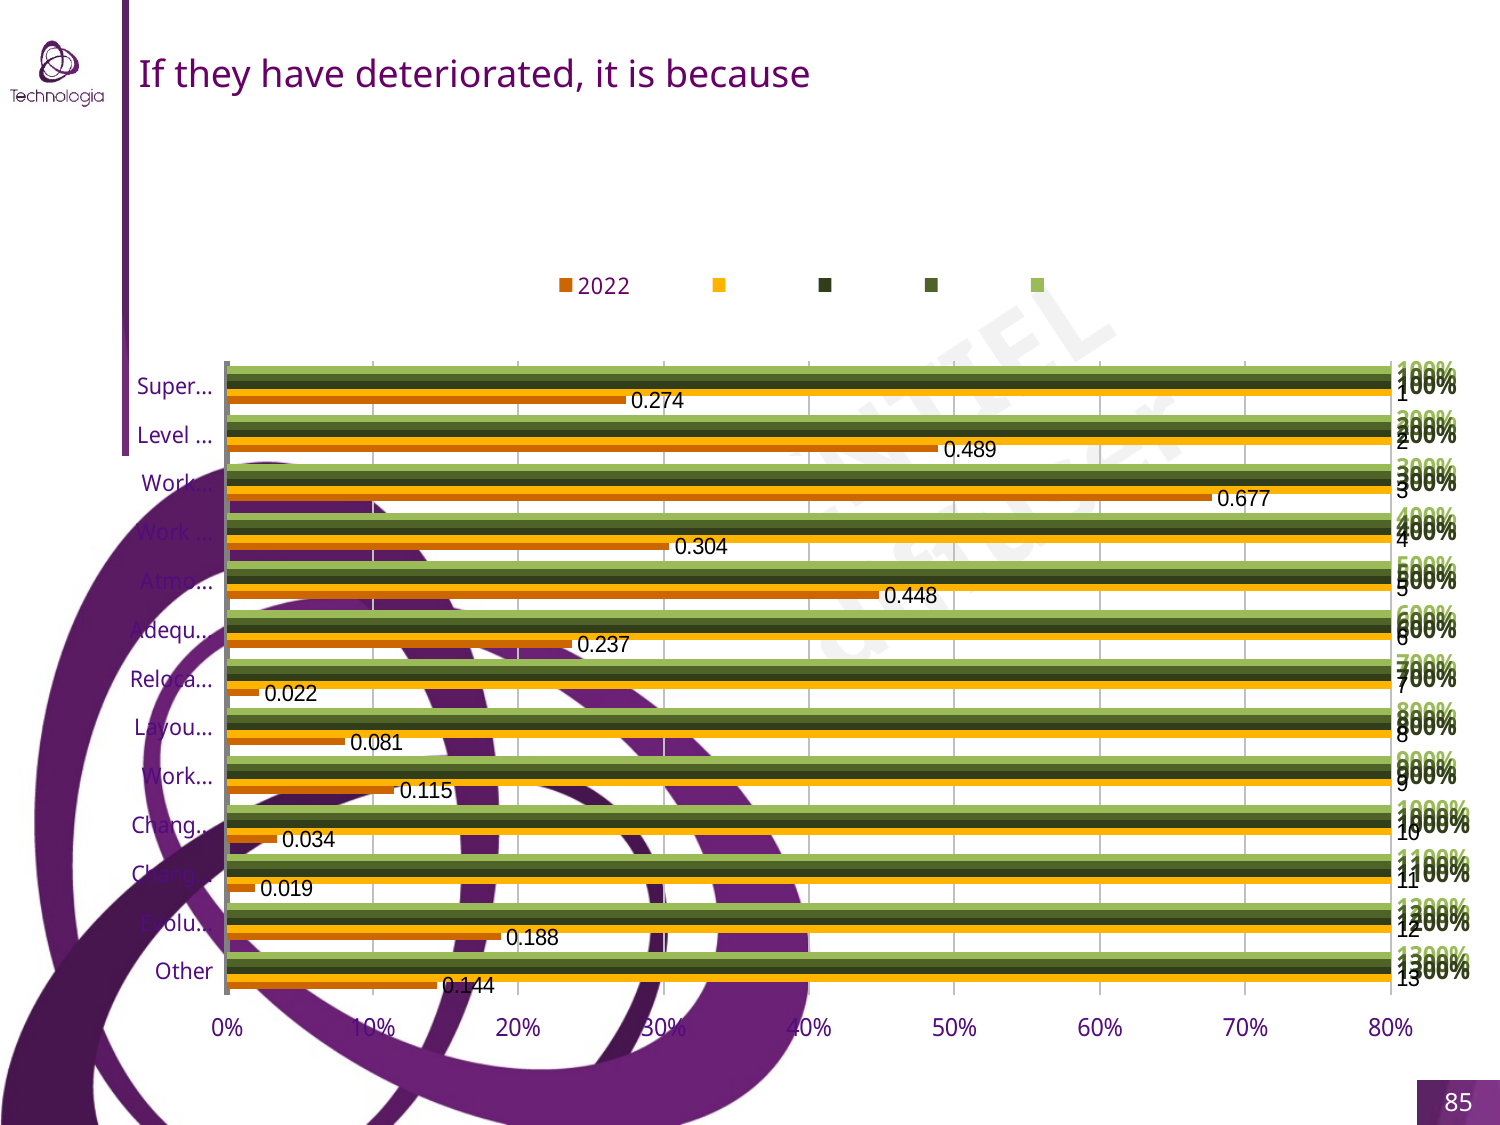

# If they have deteriorated, it is because
[unsupported chart]